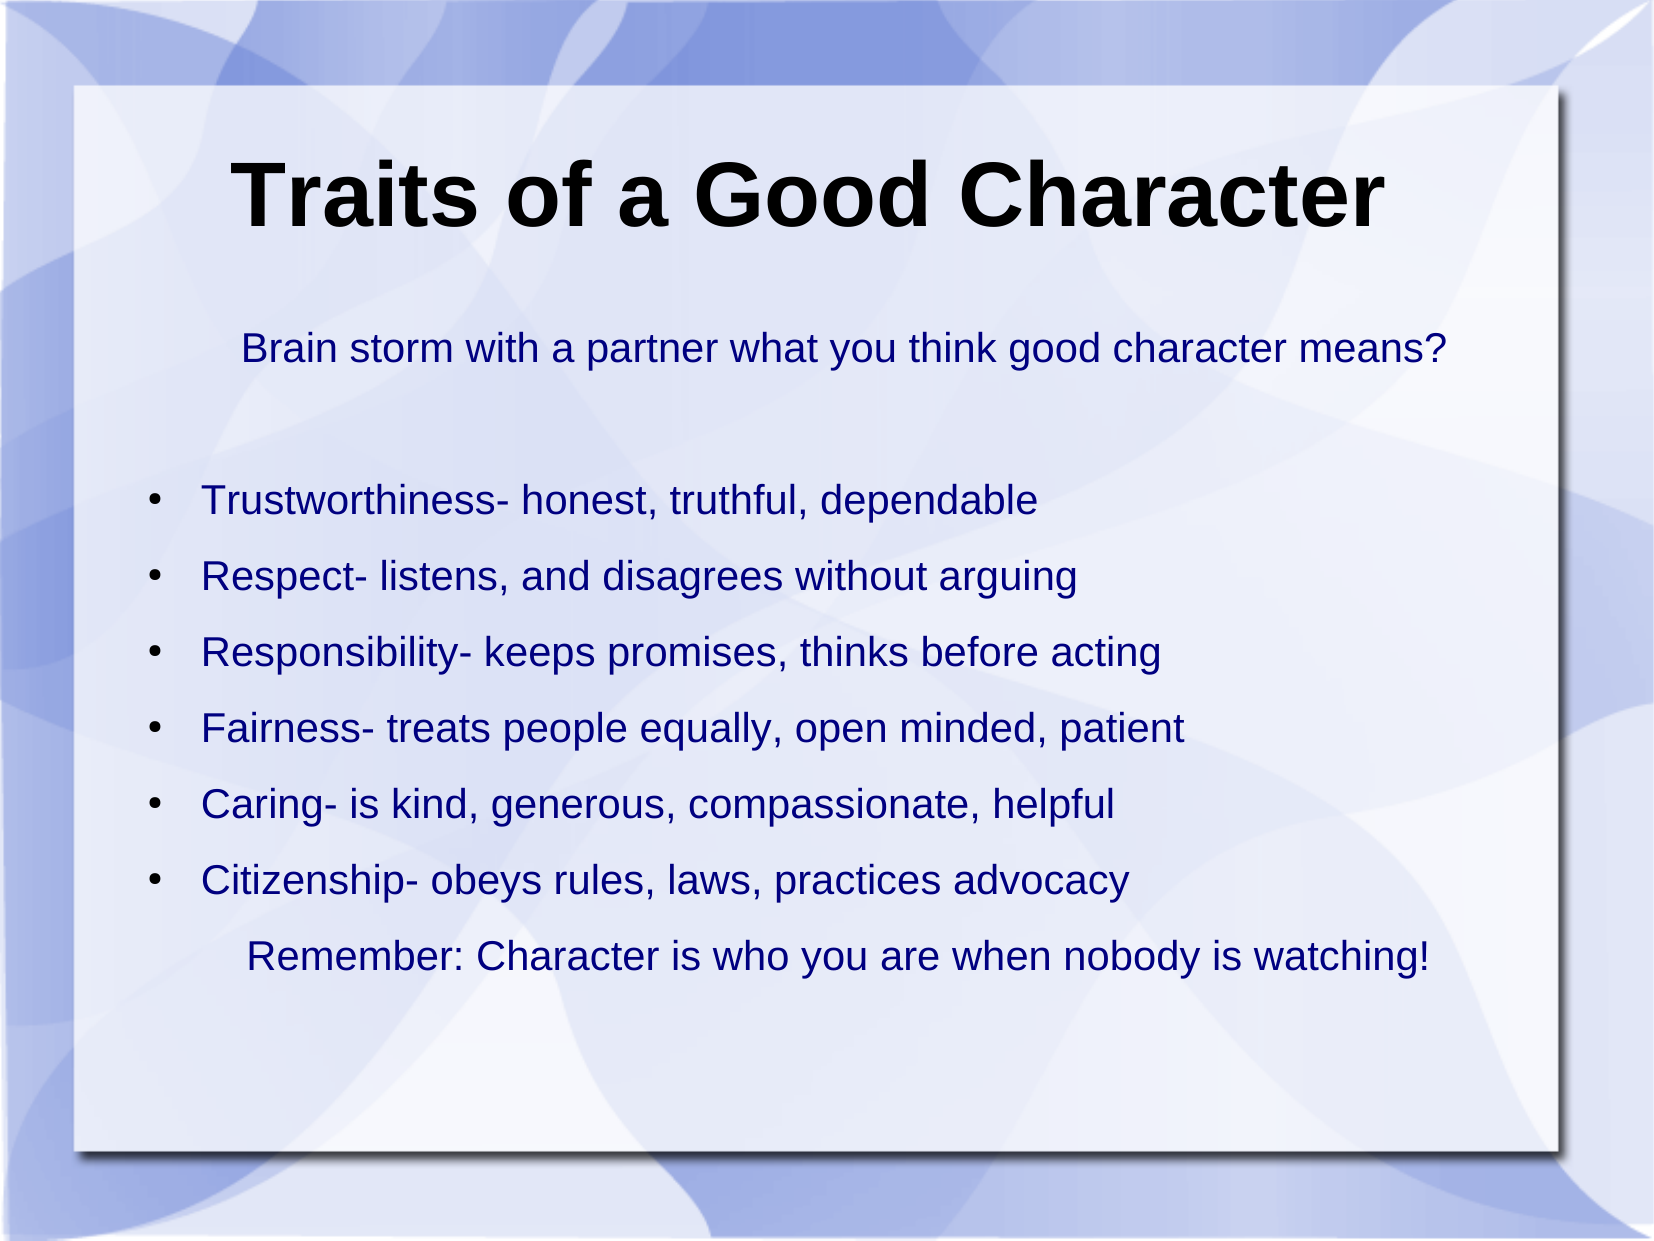

# Traits of a Good Character
Brain storm with a partner what you think good character means?
Trustworthiness- honest, truthful, dependable
Respect- listens, and disagrees without arguing
Responsibility- keeps promises, thinks before acting
Fairness- treats people equally, open minded, patient
Caring- is kind, generous, compassionate, helpful
Citizenship- obeys rules, laws, practices advocacy
Remember: Character is who you are when nobody is watching!